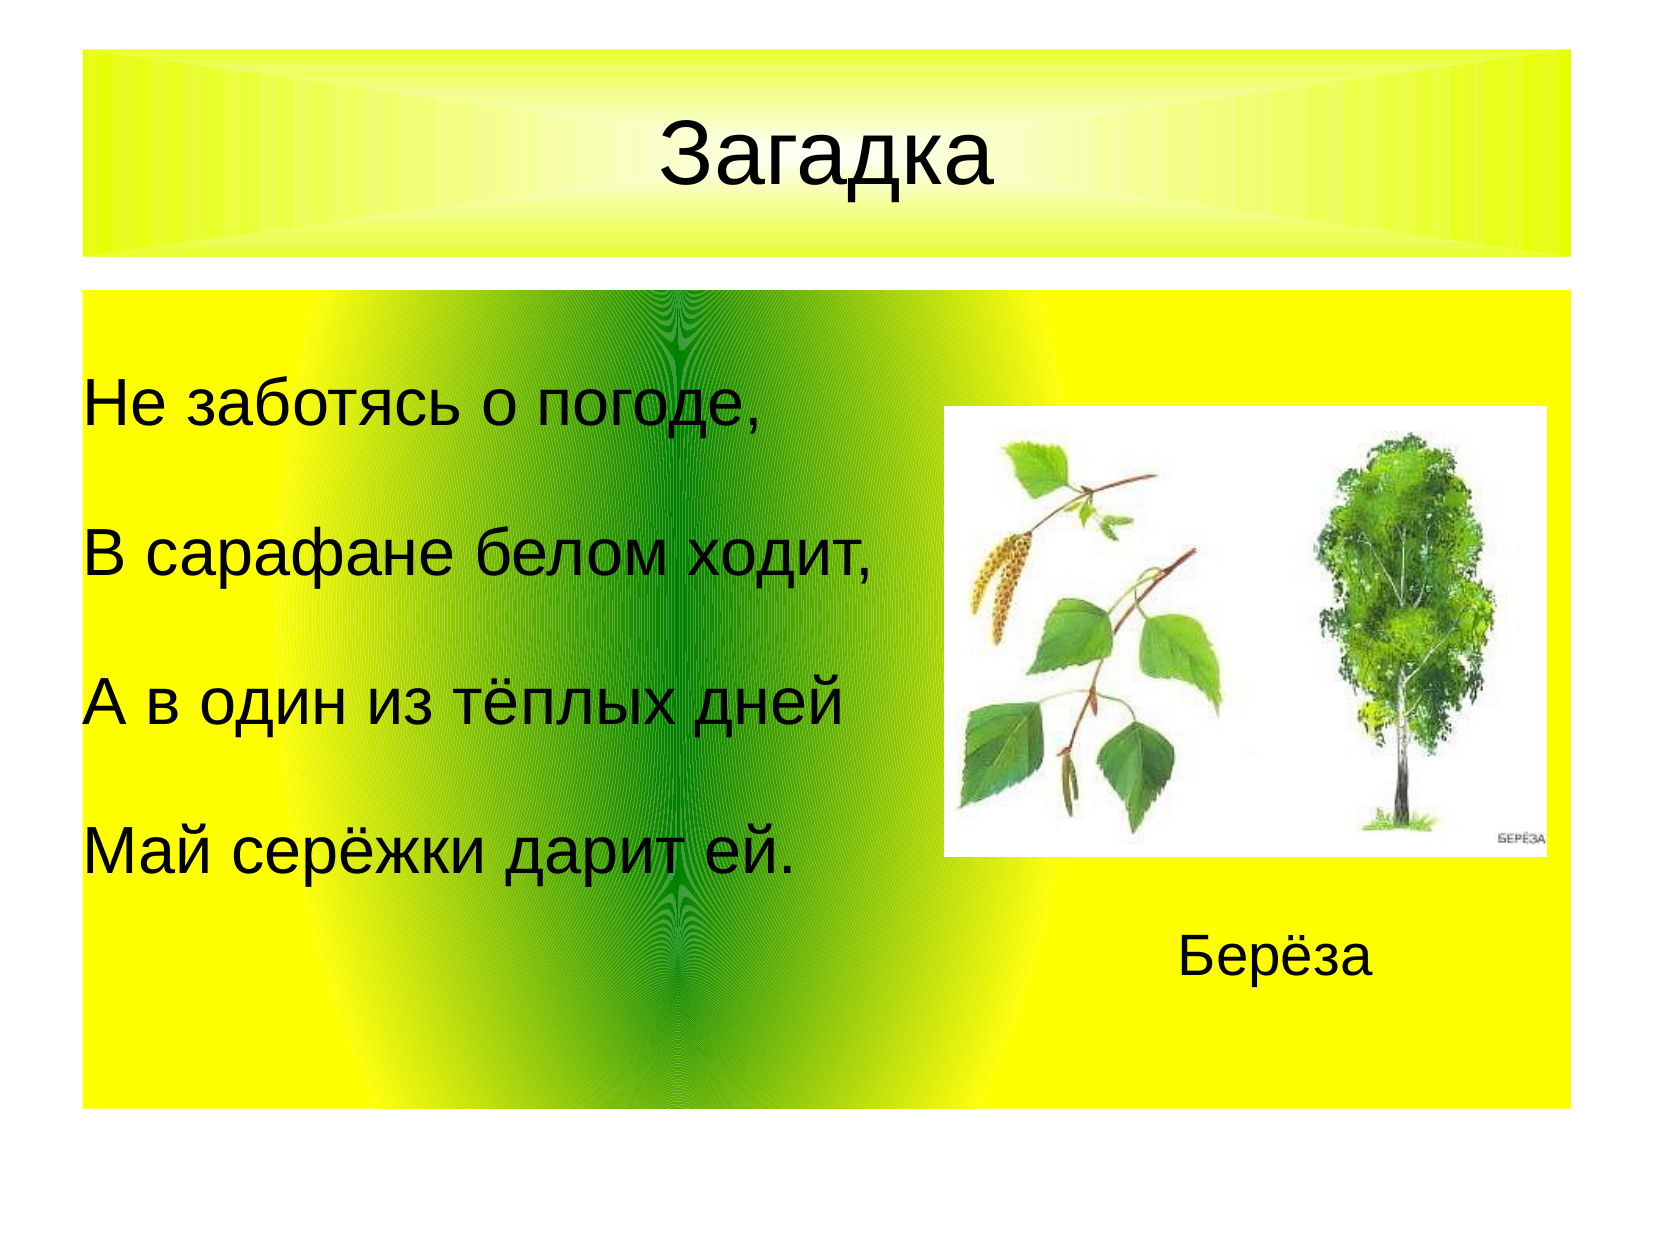

# Загадка
Не заботясь о погоде, 
В сарафане белом ходит, 
А в один из тёплых дней 
Май серёжки дарит ей.
Берёза